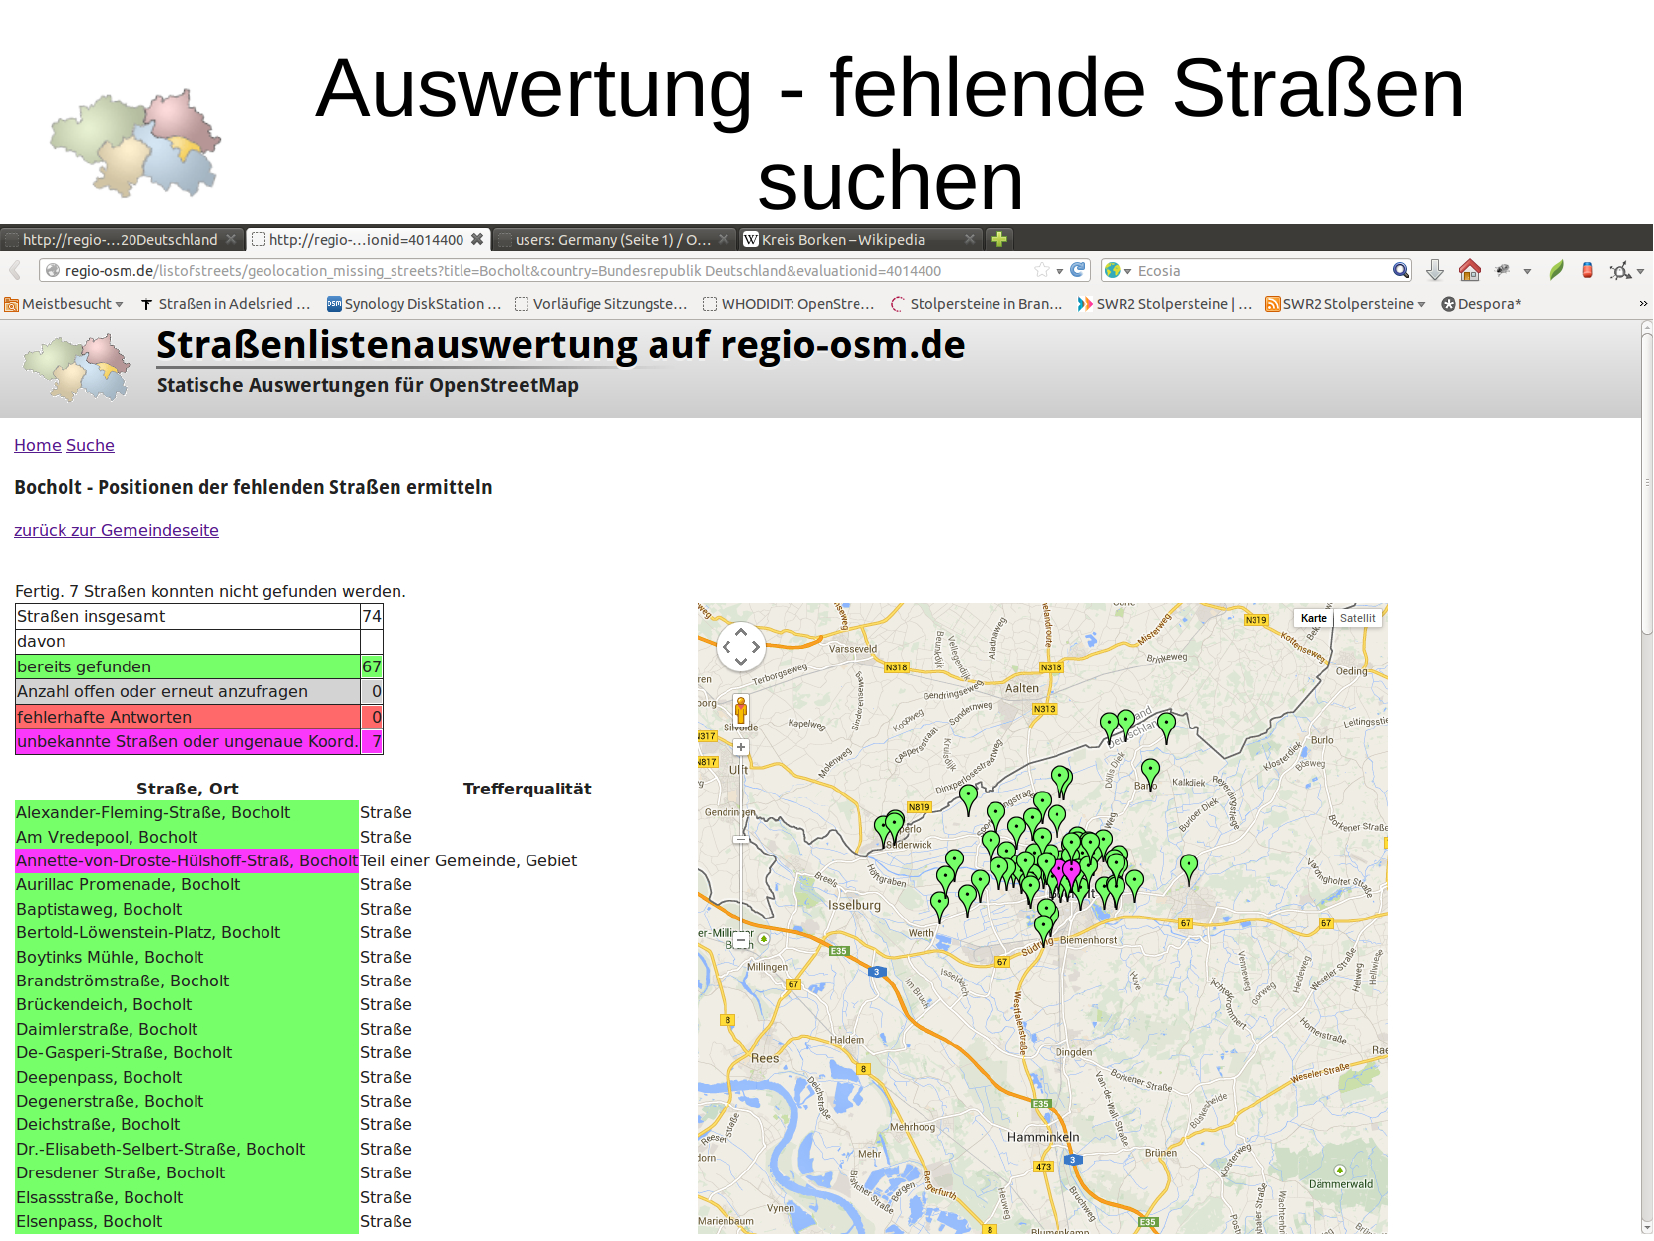

# Auswertung - fehlende Straßen suchen Stand 13.03.2014